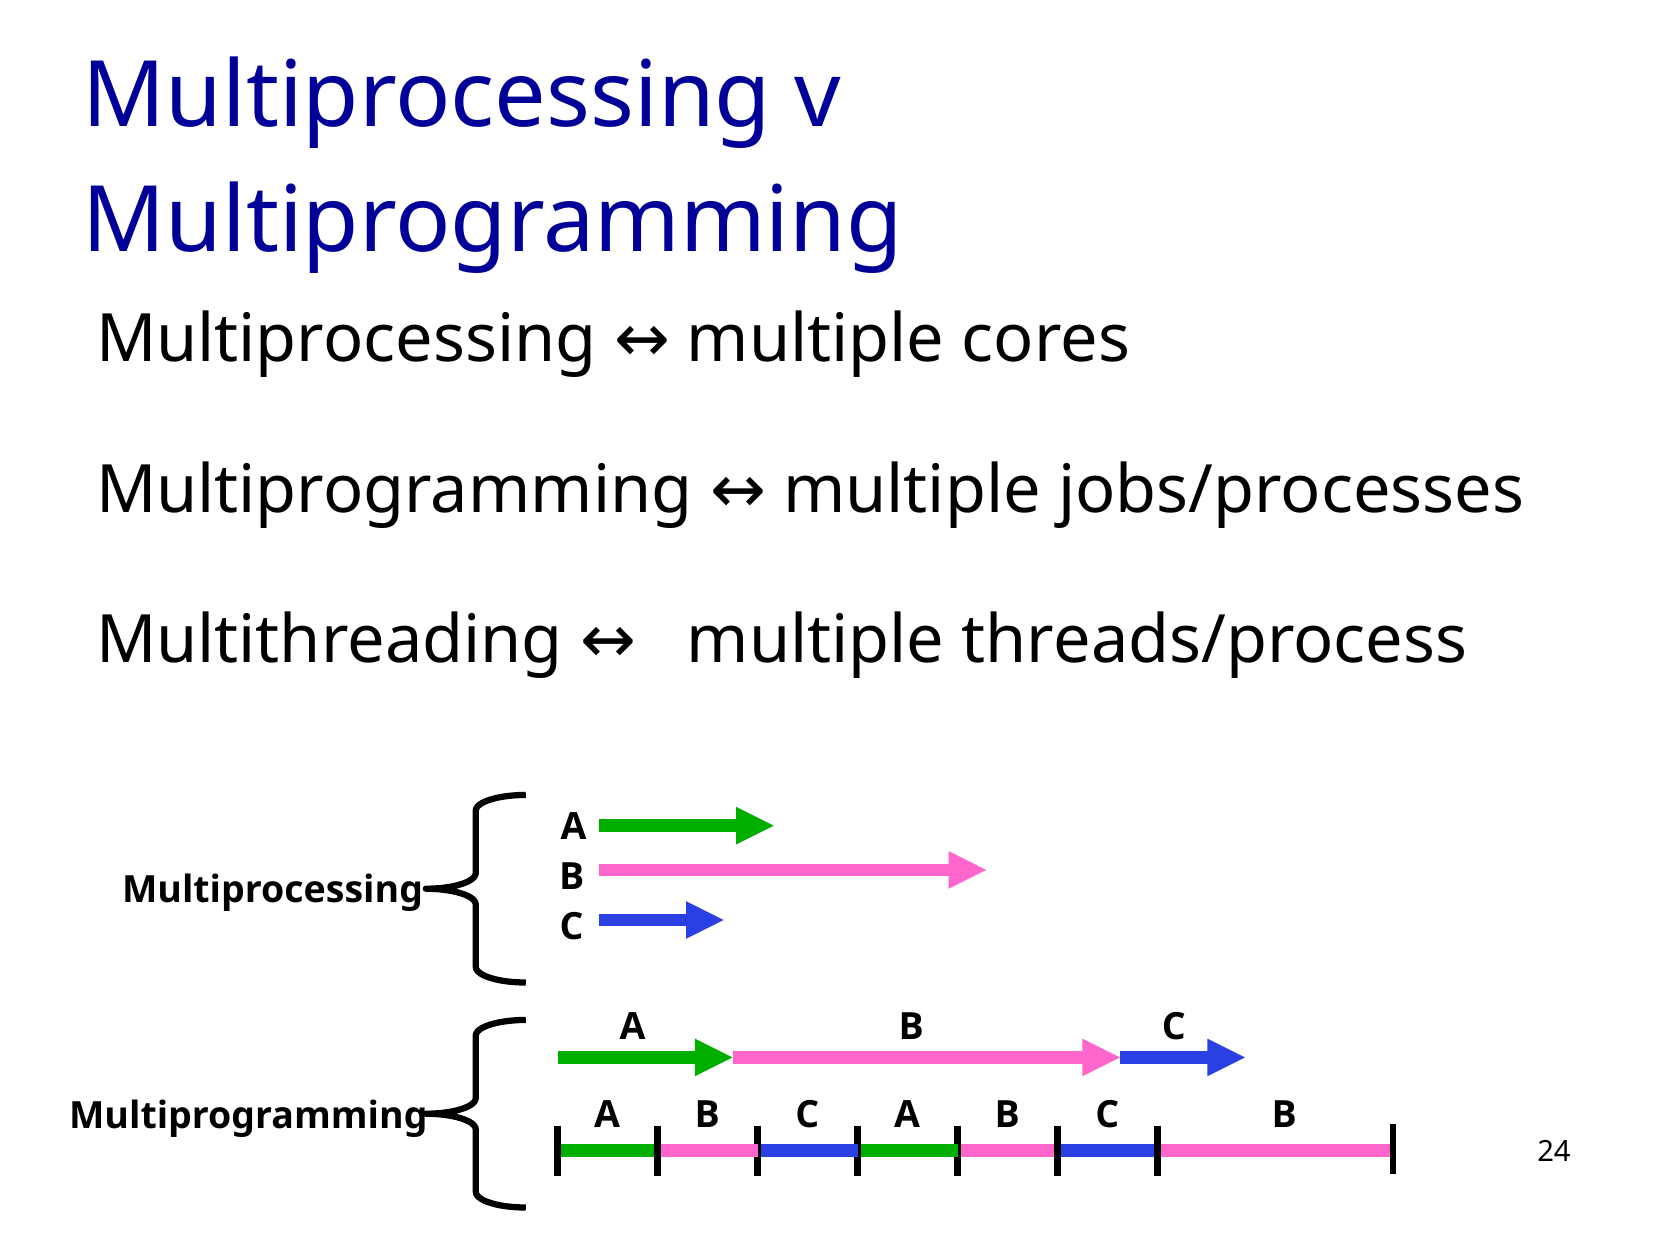

# Multiprocessing v Multiprogramming
Multiprocessing ↔ multiple cores
Multiprogramming ↔ multiple jobs/processes
Multithreading ↔ 	multiple threads/process
A
B
C
Multiprocessing
A
B
C
A
B
C
A
B
C
B
Multiprogramming
24